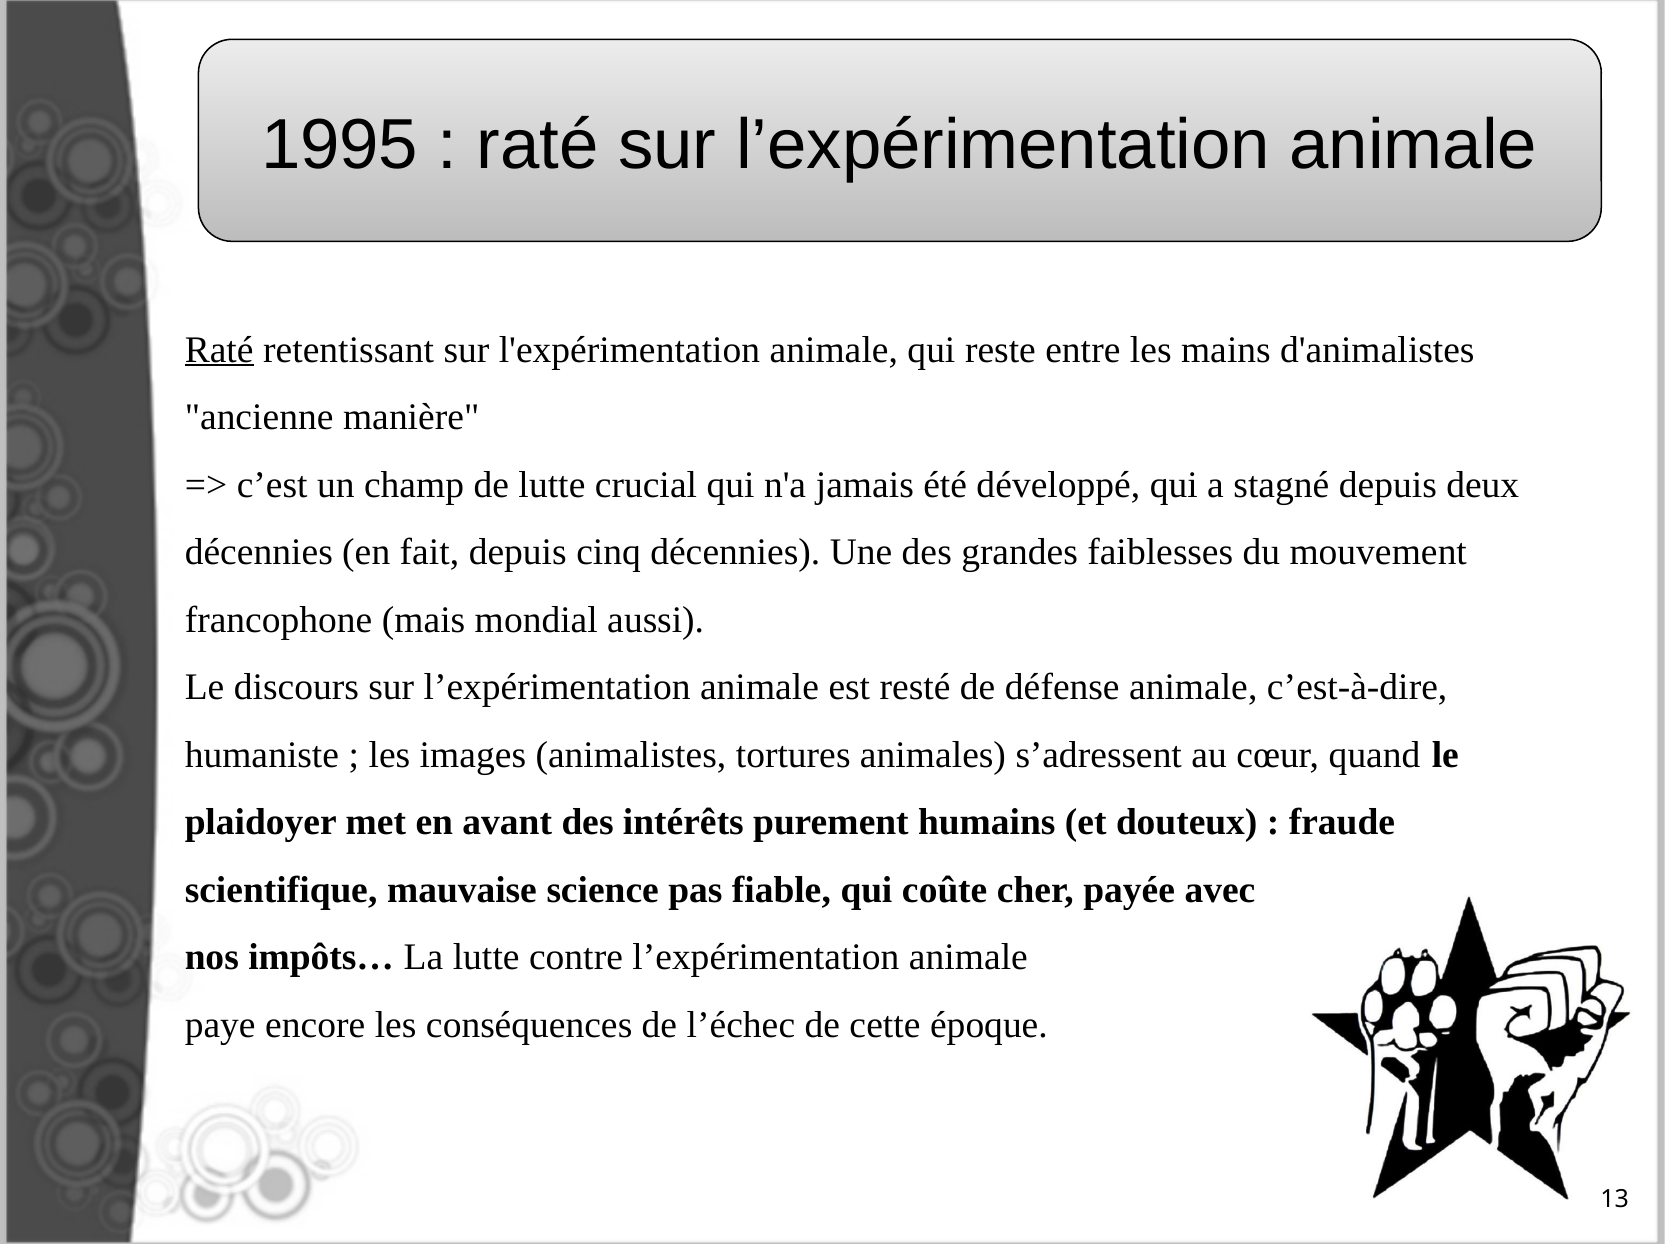

1995 : raté sur l’expérimentation animale
Raté retentissant sur l'expérimentation animale, qui reste entre les mains d'animalistes "ancienne manière"
=> c’est un champ de lutte crucial qui n'a jamais été développé, qui a stagné depuis deux décennies (en fait, depuis cinq décennies). Une des grandes faiblesses du mouvement francophone (mais mondial aussi).
Le discours sur l’expérimentation animale est resté de défense animale, c’est-à-dire, humaniste ; les images (animalistes, tortures animales) s’adressent au cœur, quand le plaidoyer met en avant des intérêts purement humains (et douteux) : fraude scientifique, mauvaise science pas fiable, qui coûte cher, payée avec
nos impôts… La lutte contre l’expérimentation animale
paye encore les conséquences de l’échec de cette époque.